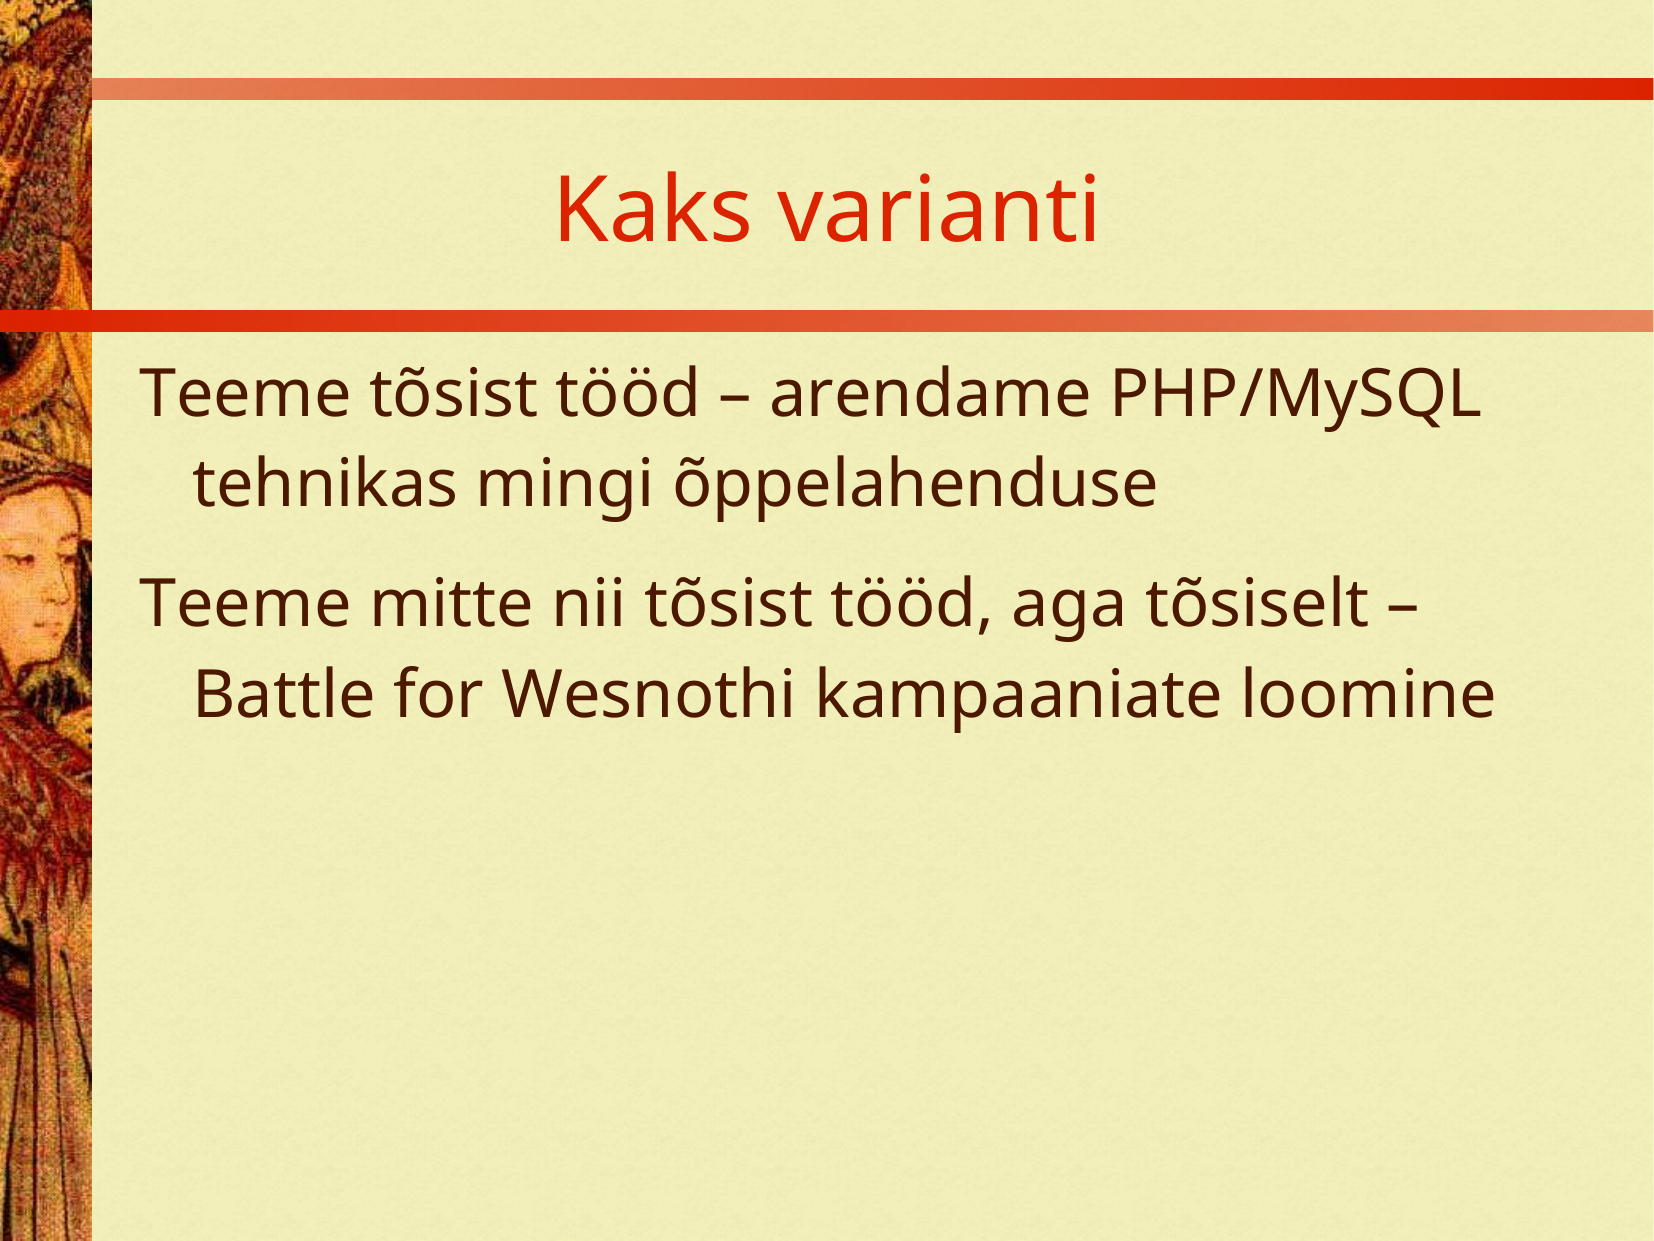

# Kaks varianti
Teeme tõsist tööd – arendame PHP/MySQL tehnikas mingi õppelahenduse
Teeme mitte nii tõsist tööd, aga tõsiselt – Battle for Wesnothi kampaaniate loomine